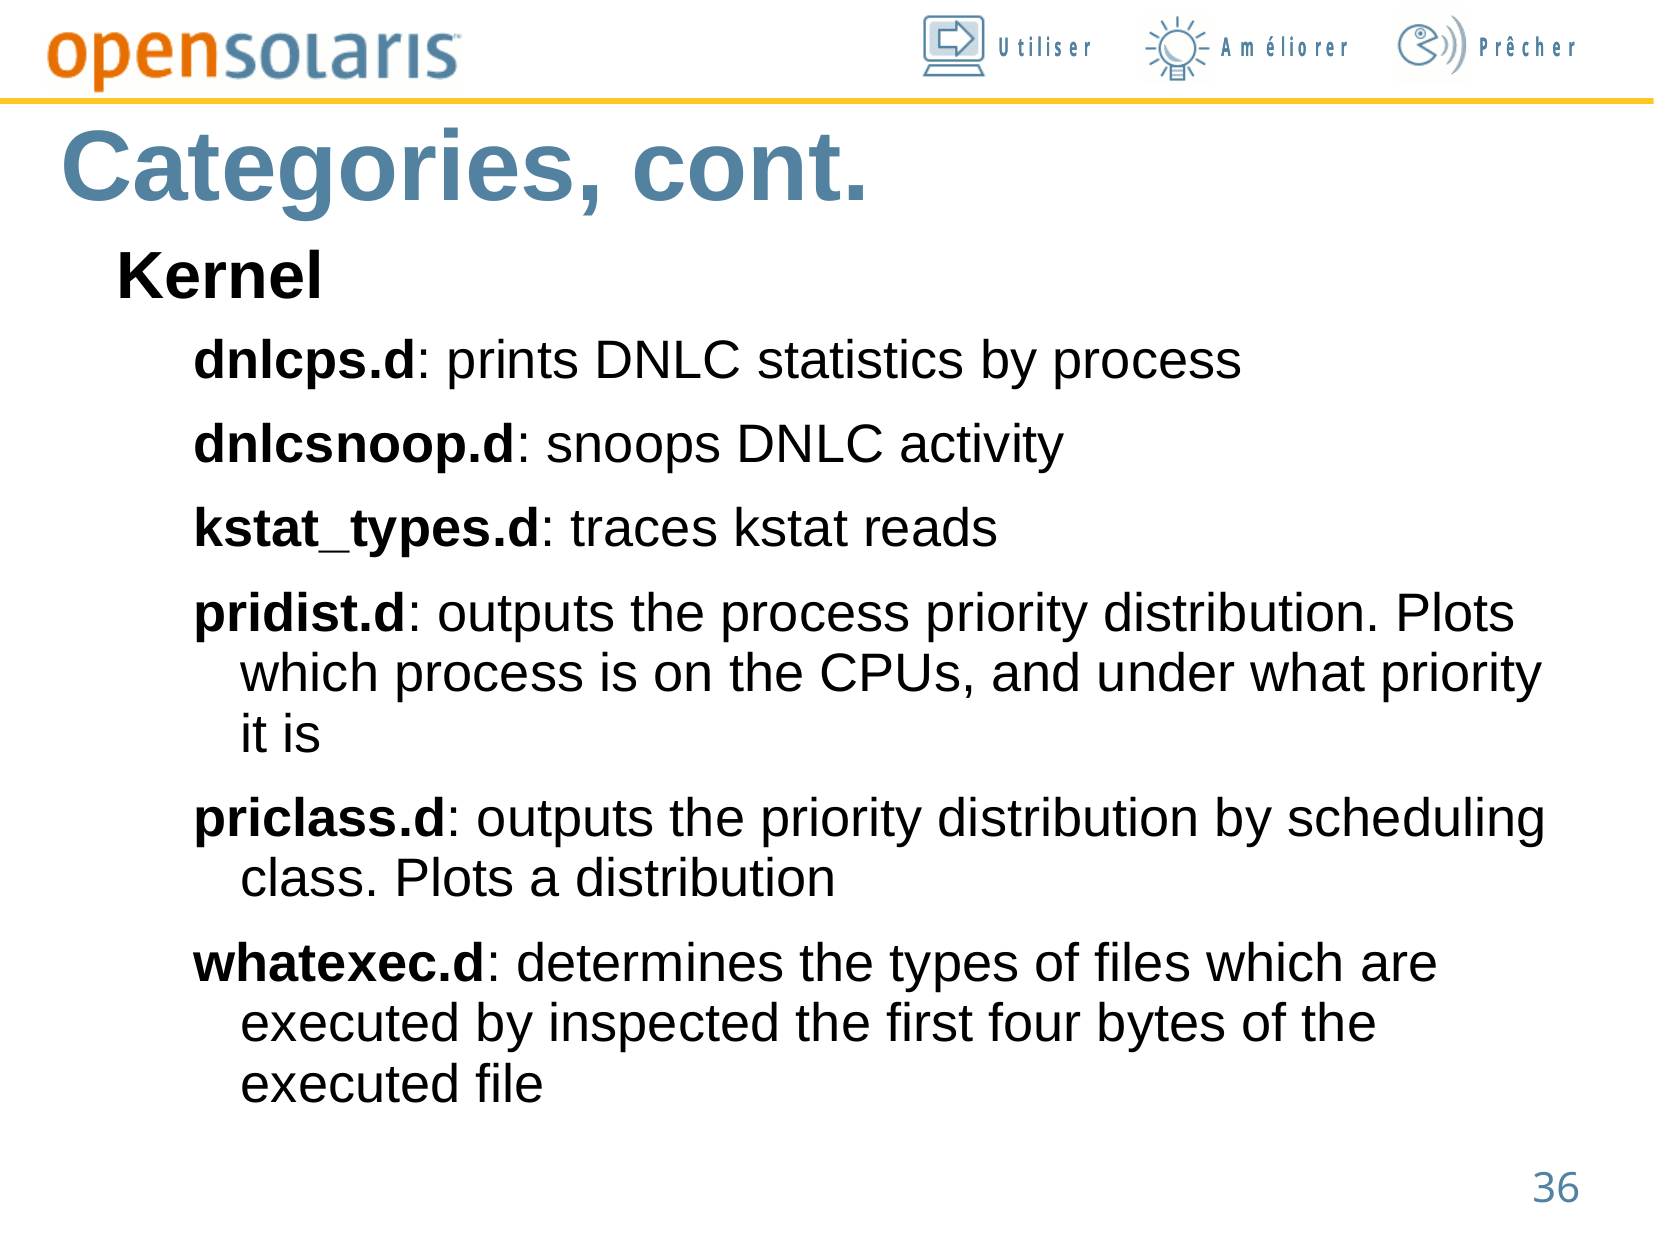

# Categories, cont.
Kernel
dnlcps.d: prints DNLC statistics by process
dnlcsnoop.d: snoops DNLC activity
kstat_types.d: traces kstat reads
pridist.d: outputs the process priority distribution. Plots which process is on the CPUs, and under what priority it is
priclass.d: outputs the priority distribution by scheduling class. Plots a distribution
whatexec.d: determines the types of files which are executed by inspected the first four bytes of the executed file